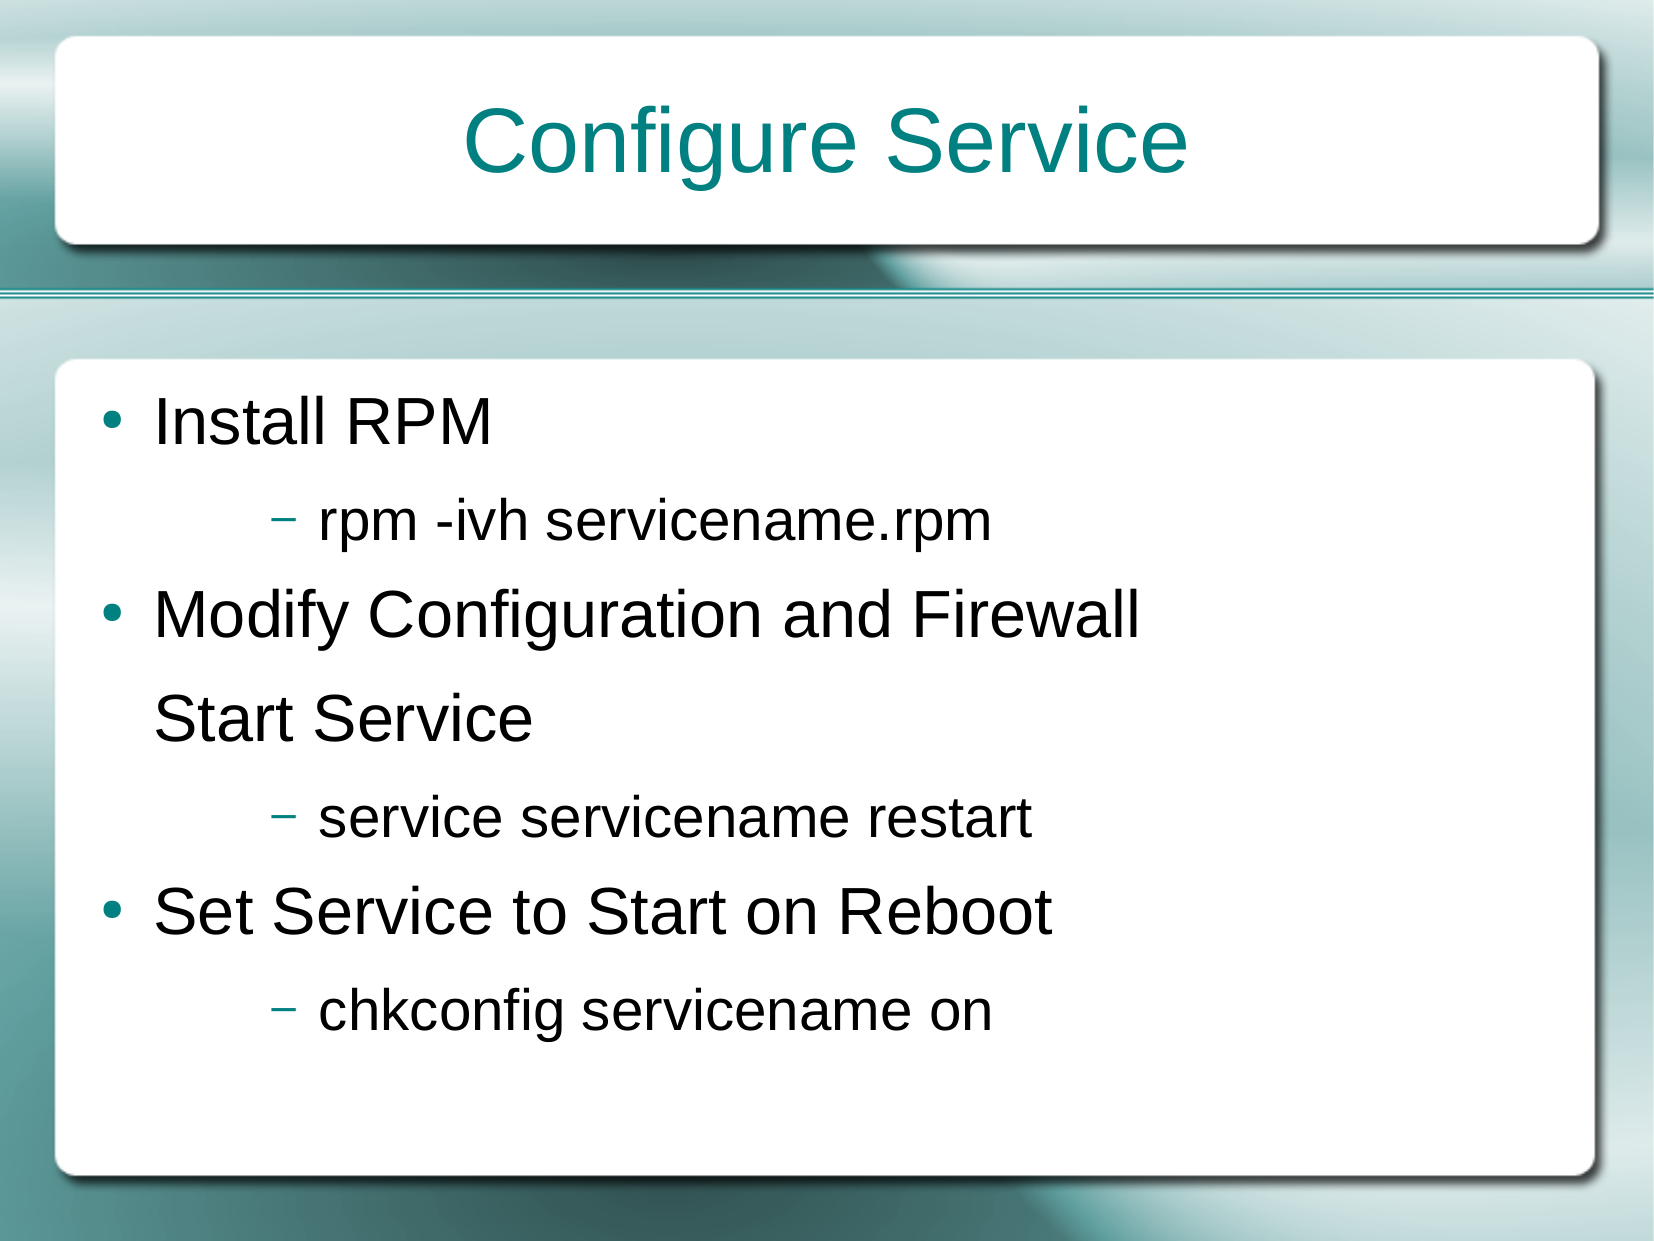

# Configure Service
Install RPM
rpm -ivh servicename.rpm
Modify Configuration and Firewall
Start Service
service servicename restart
Set Service to Start on Reboot
chkconfig servicename on